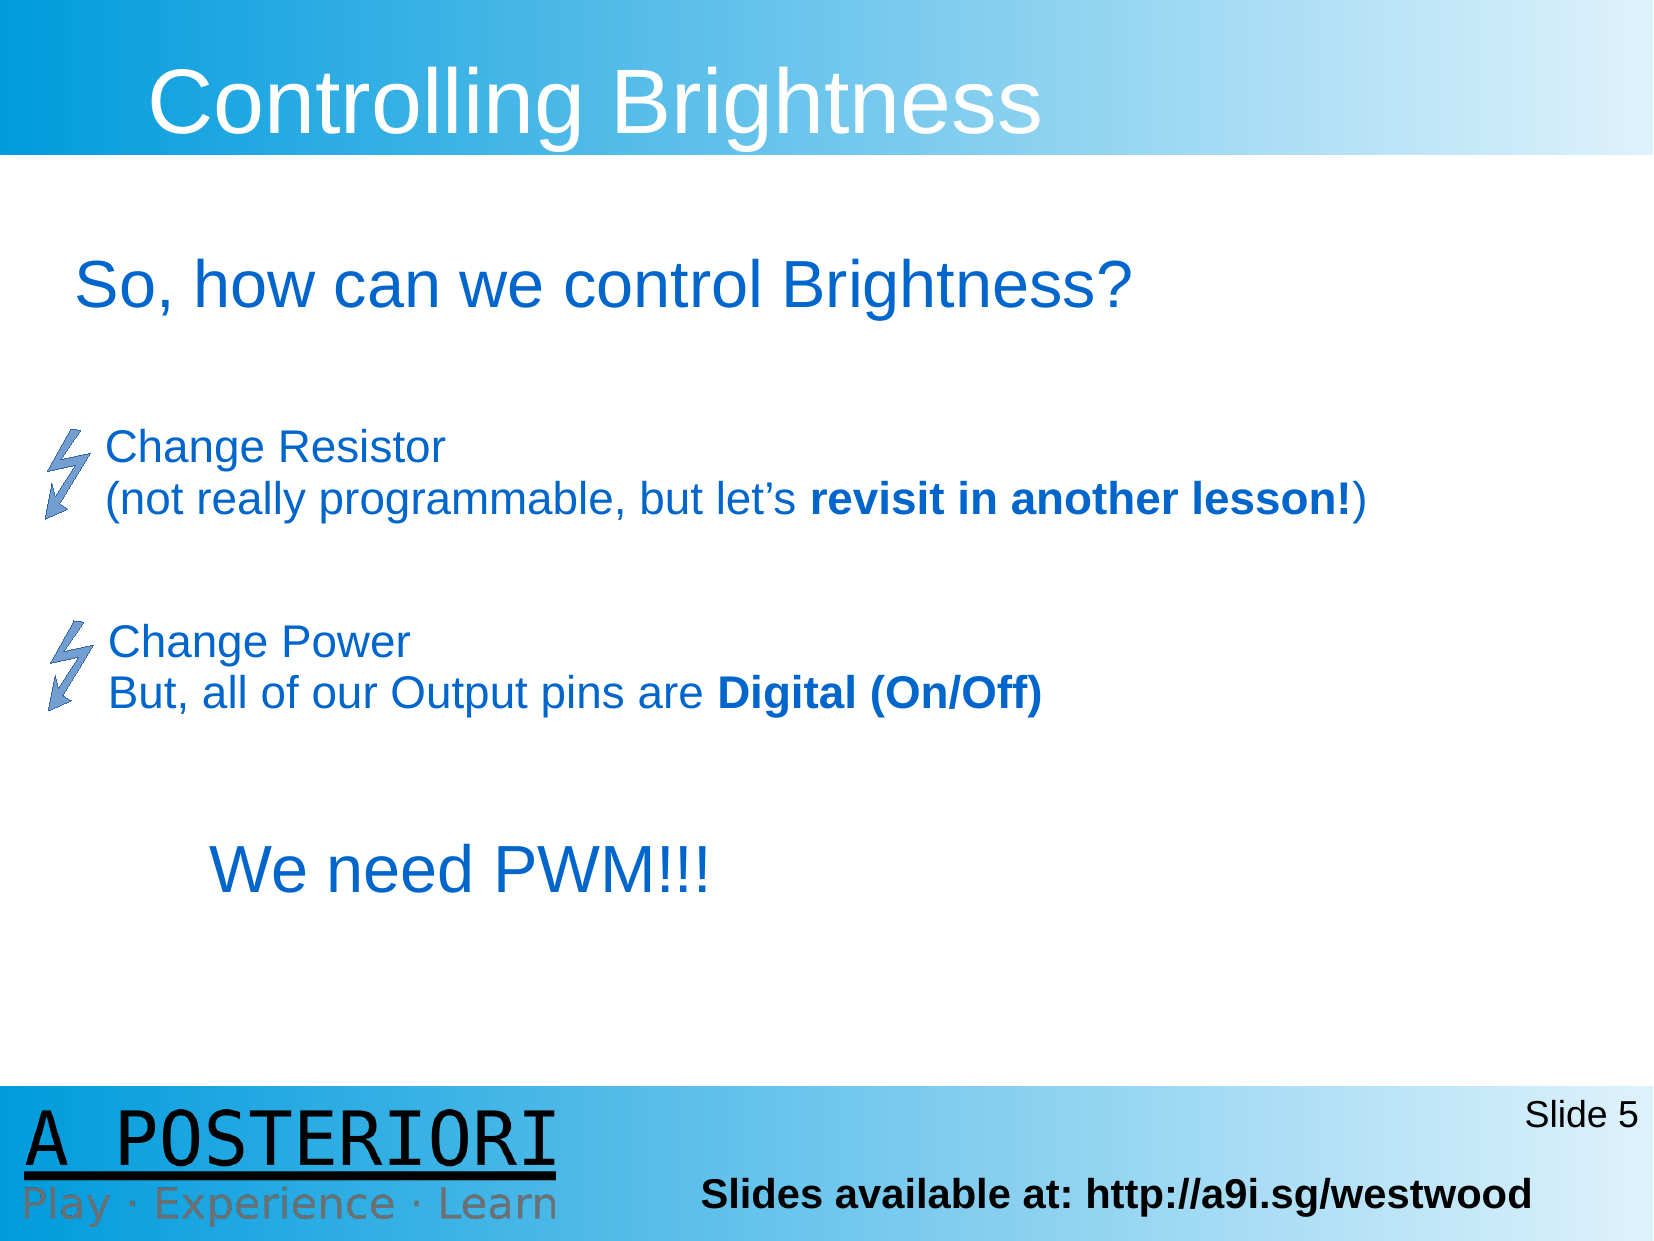

# Controlling Brightness
So, how can we control Brightness?
Change Resistor
(not really programmable, but let’s revisit in another lesson!)
Change Power
But, all of our Output pins are Digital (On/Off)
We need PWM!!!